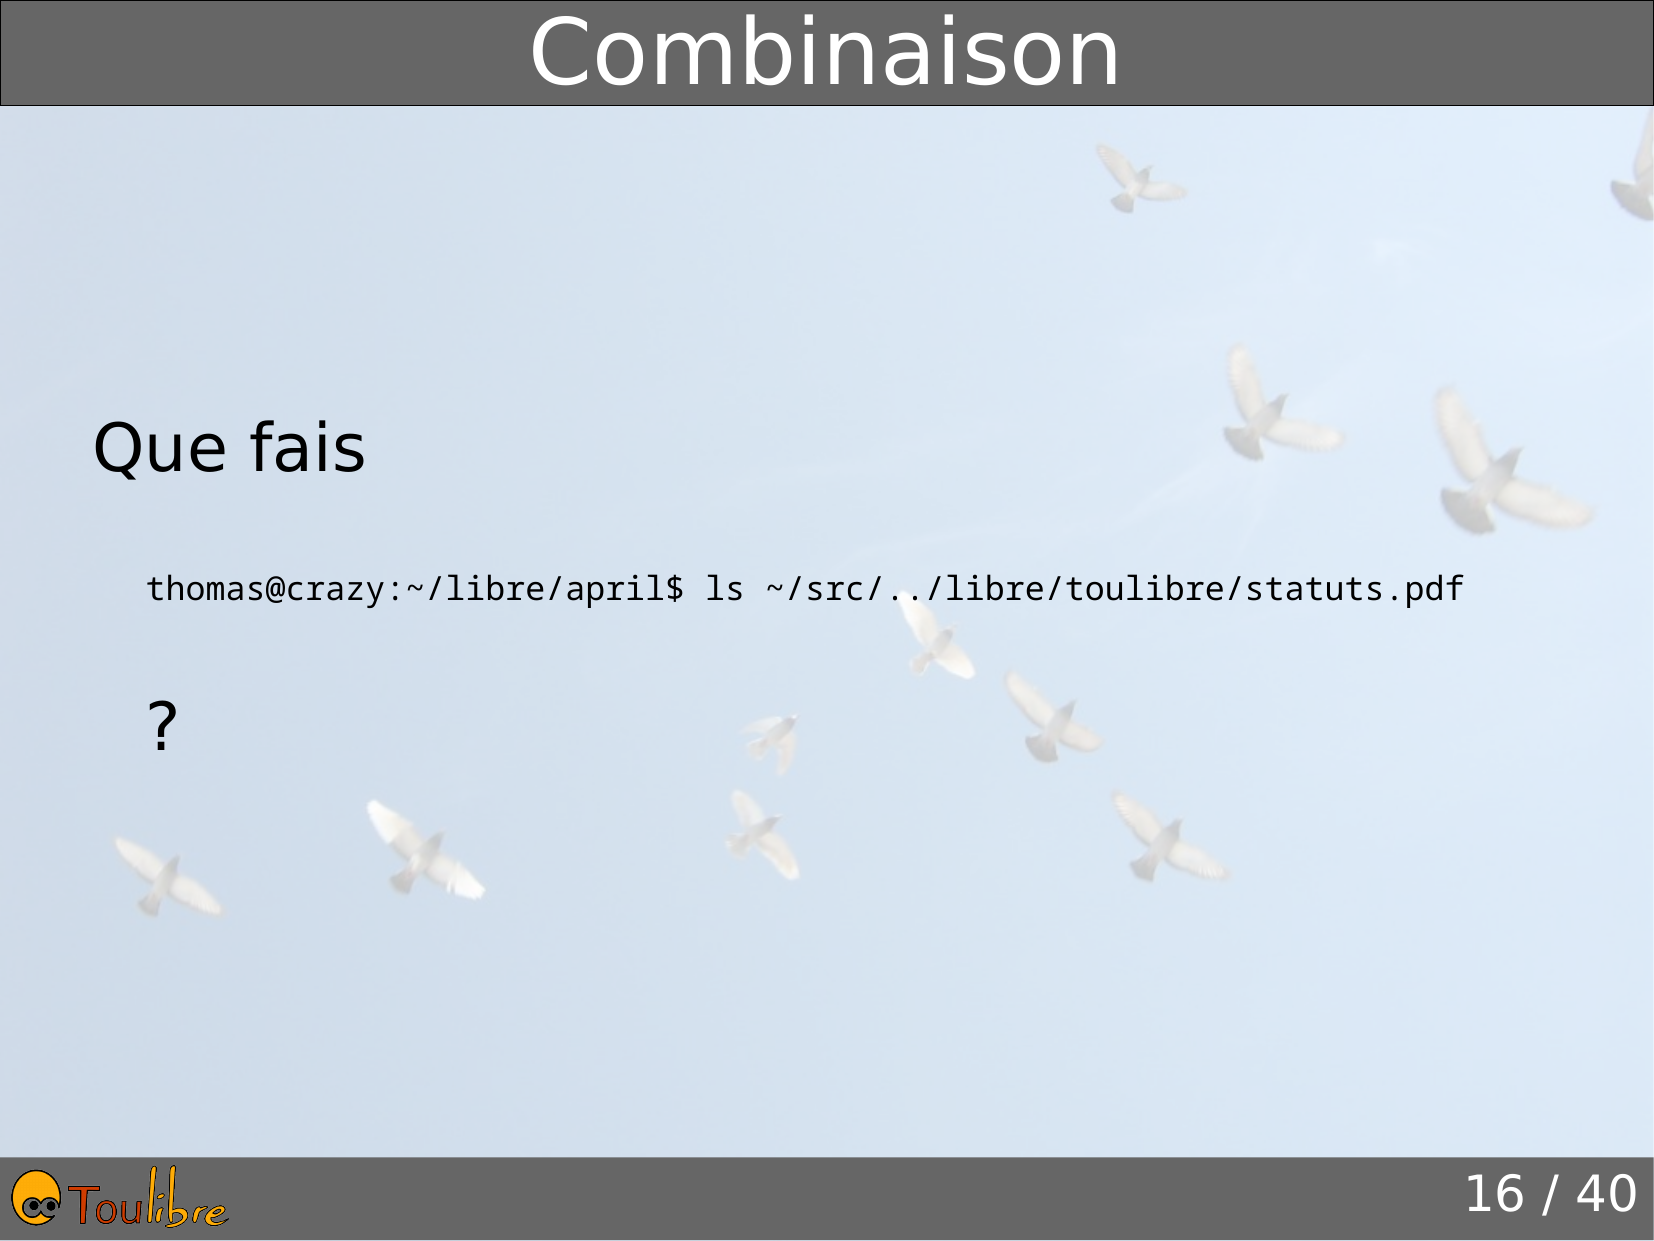

# Combinaison
Que fais
thomas@crazy:~/libre/april$ ls ~/src/../libre/toulibre/statuts.pdf
?